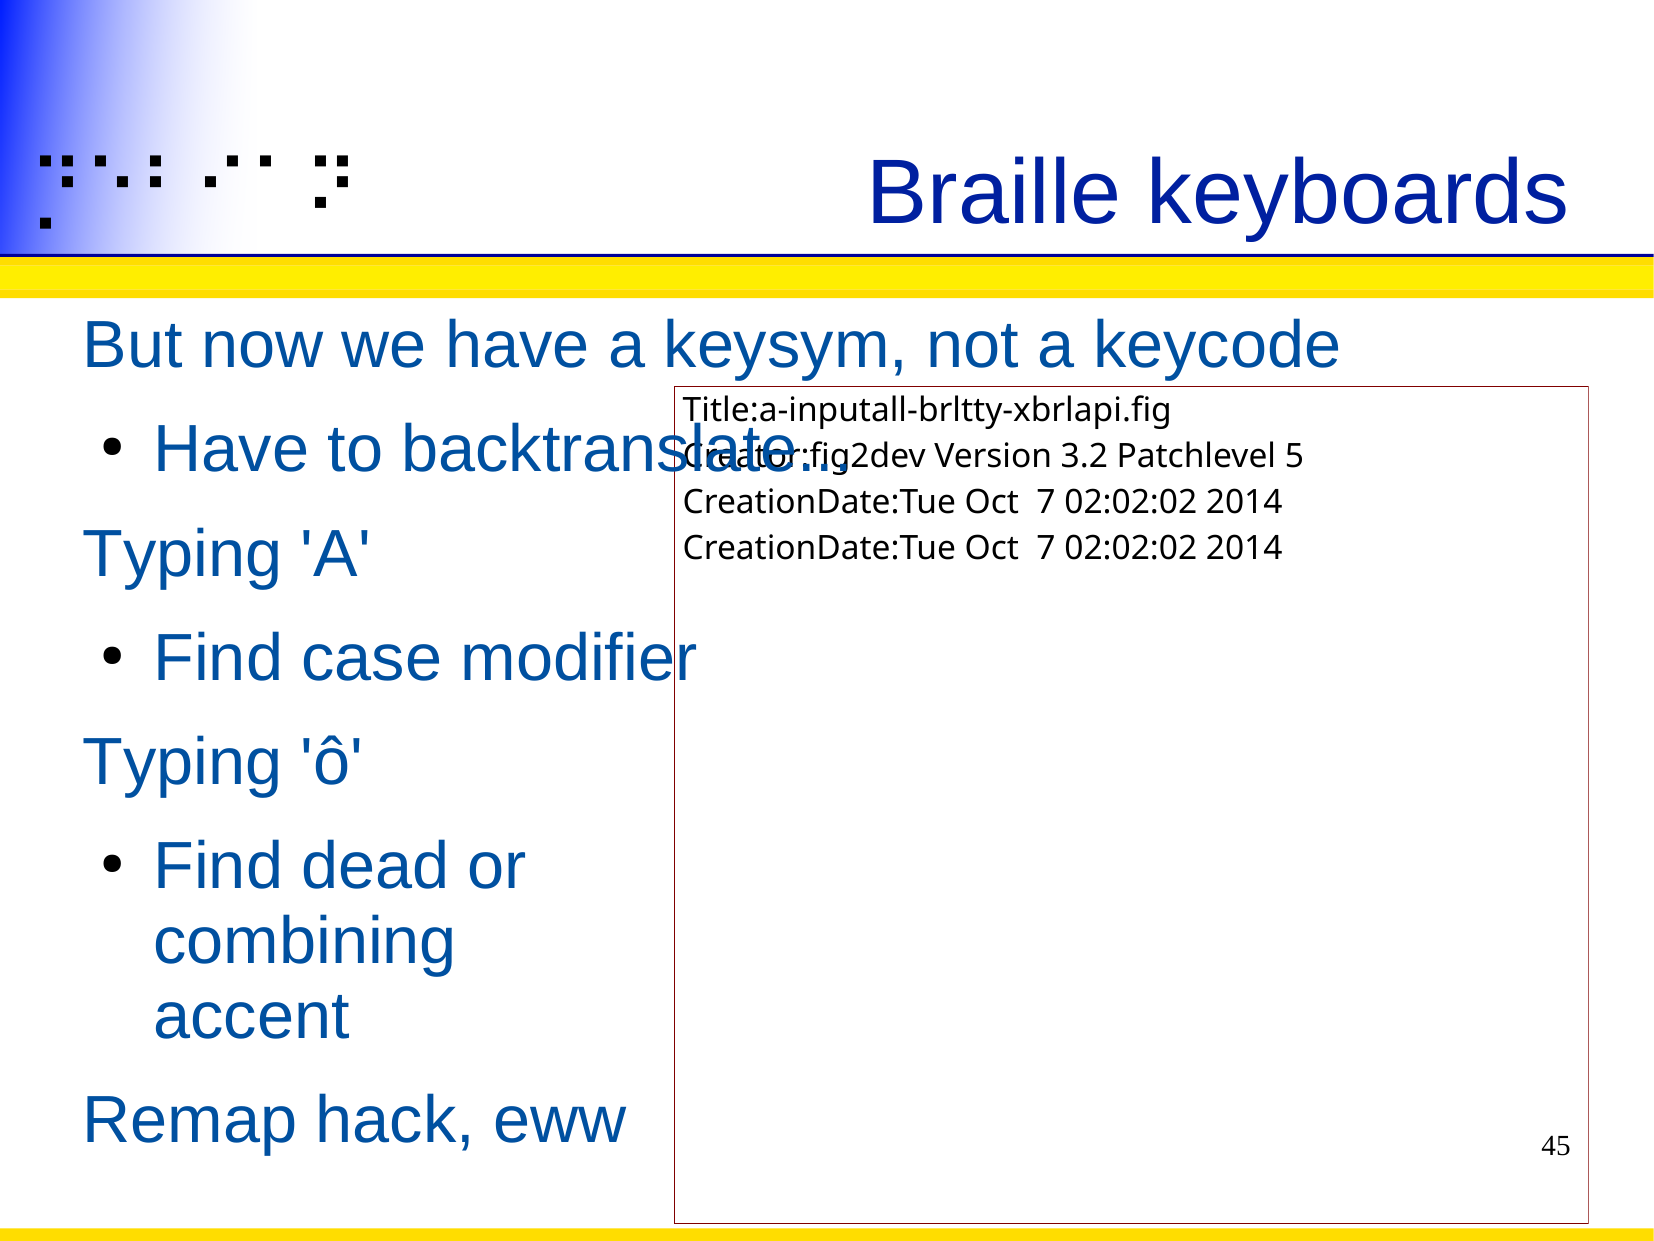

# Braille keyboards
But now we have a keysym, not a keycode
Have to backtranslate...
Typing 'A'
Find case modifier
Typing 'ô'
Find dead or
combining
accent
Remap hack, eww
45